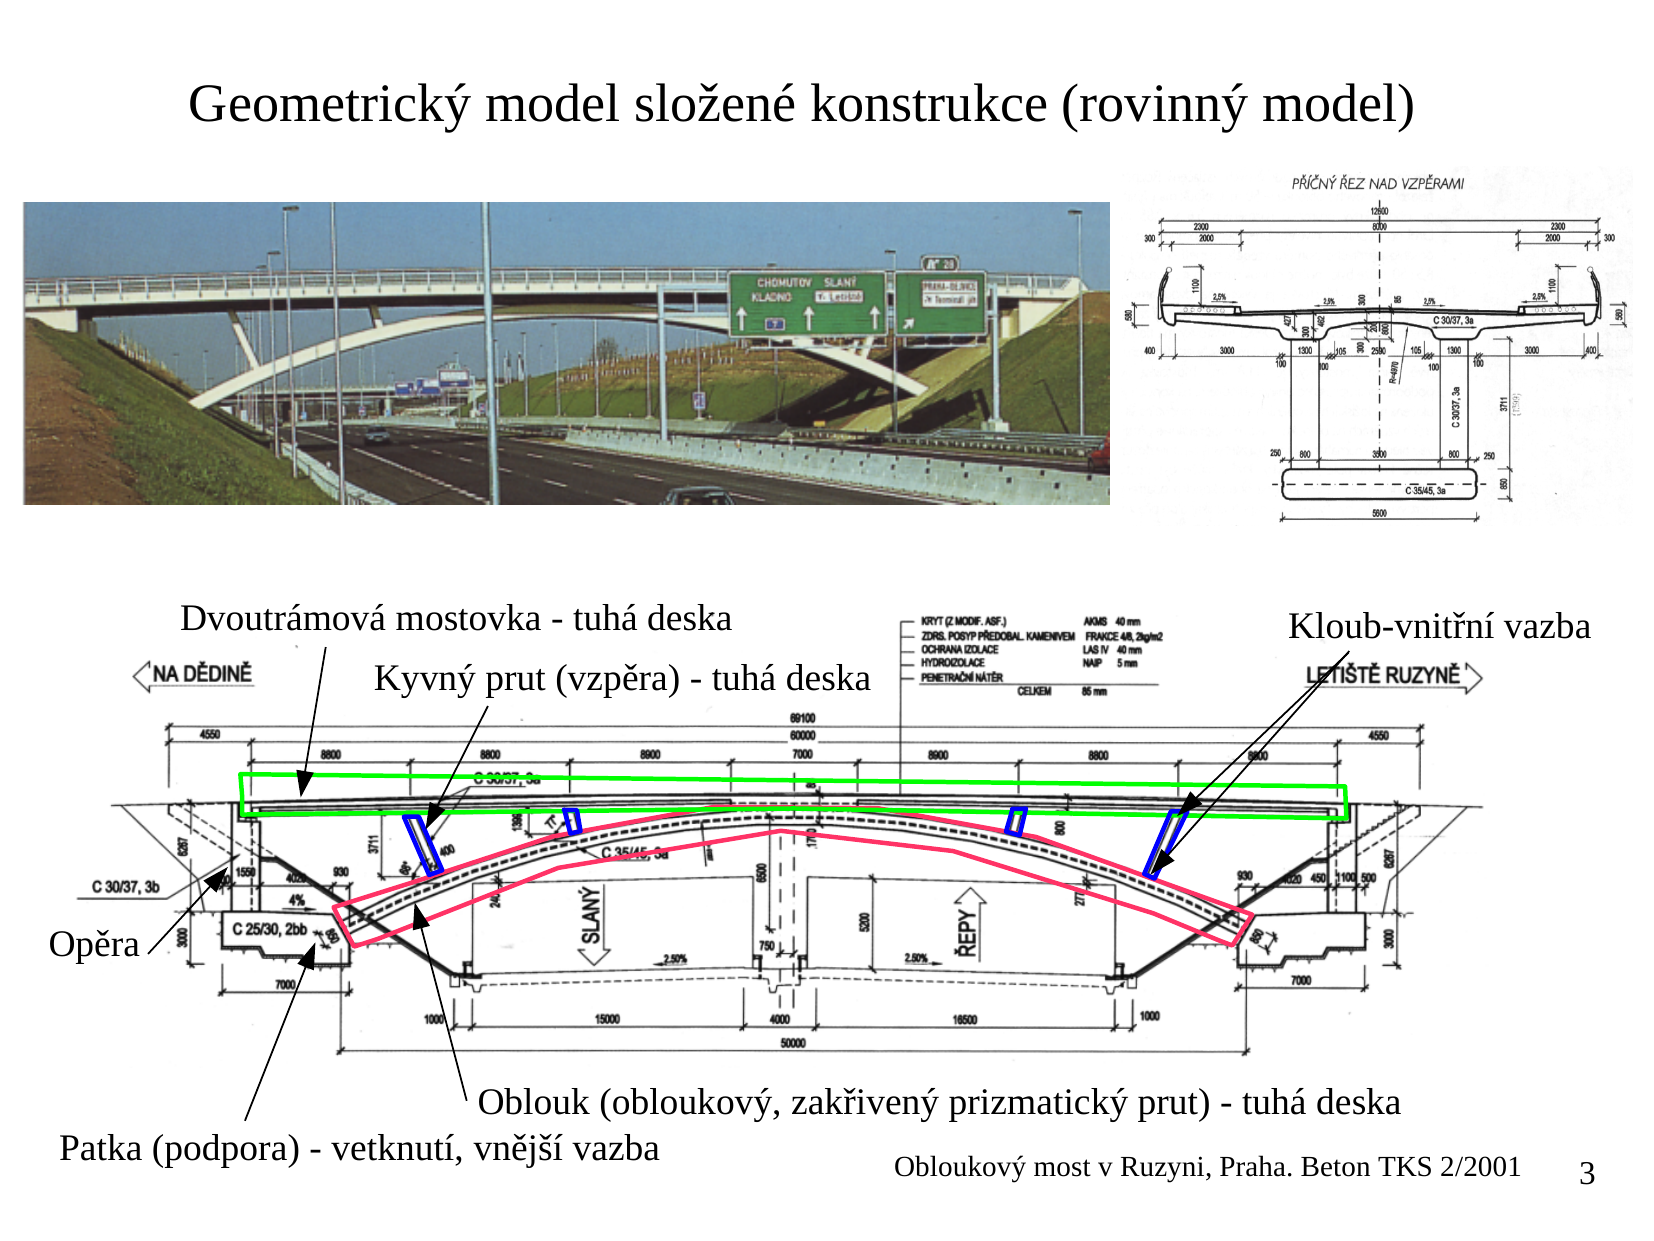

# Geometrický model složené konstrukce (rovinný model)
Dvoutrámová mostovka - tuhá deska
Kloub-vnitřní vazba
Kyvný prut (vzpěra) - tuhá deska
Opěra
Oblouk (obloukový, zakřivený prizmatický prut) - tuhá deska
Patka (podpora) - vetknutí, vnější vazba
Obloukový most v Ruzyni, Praha. Beton TKS 2/2001
3